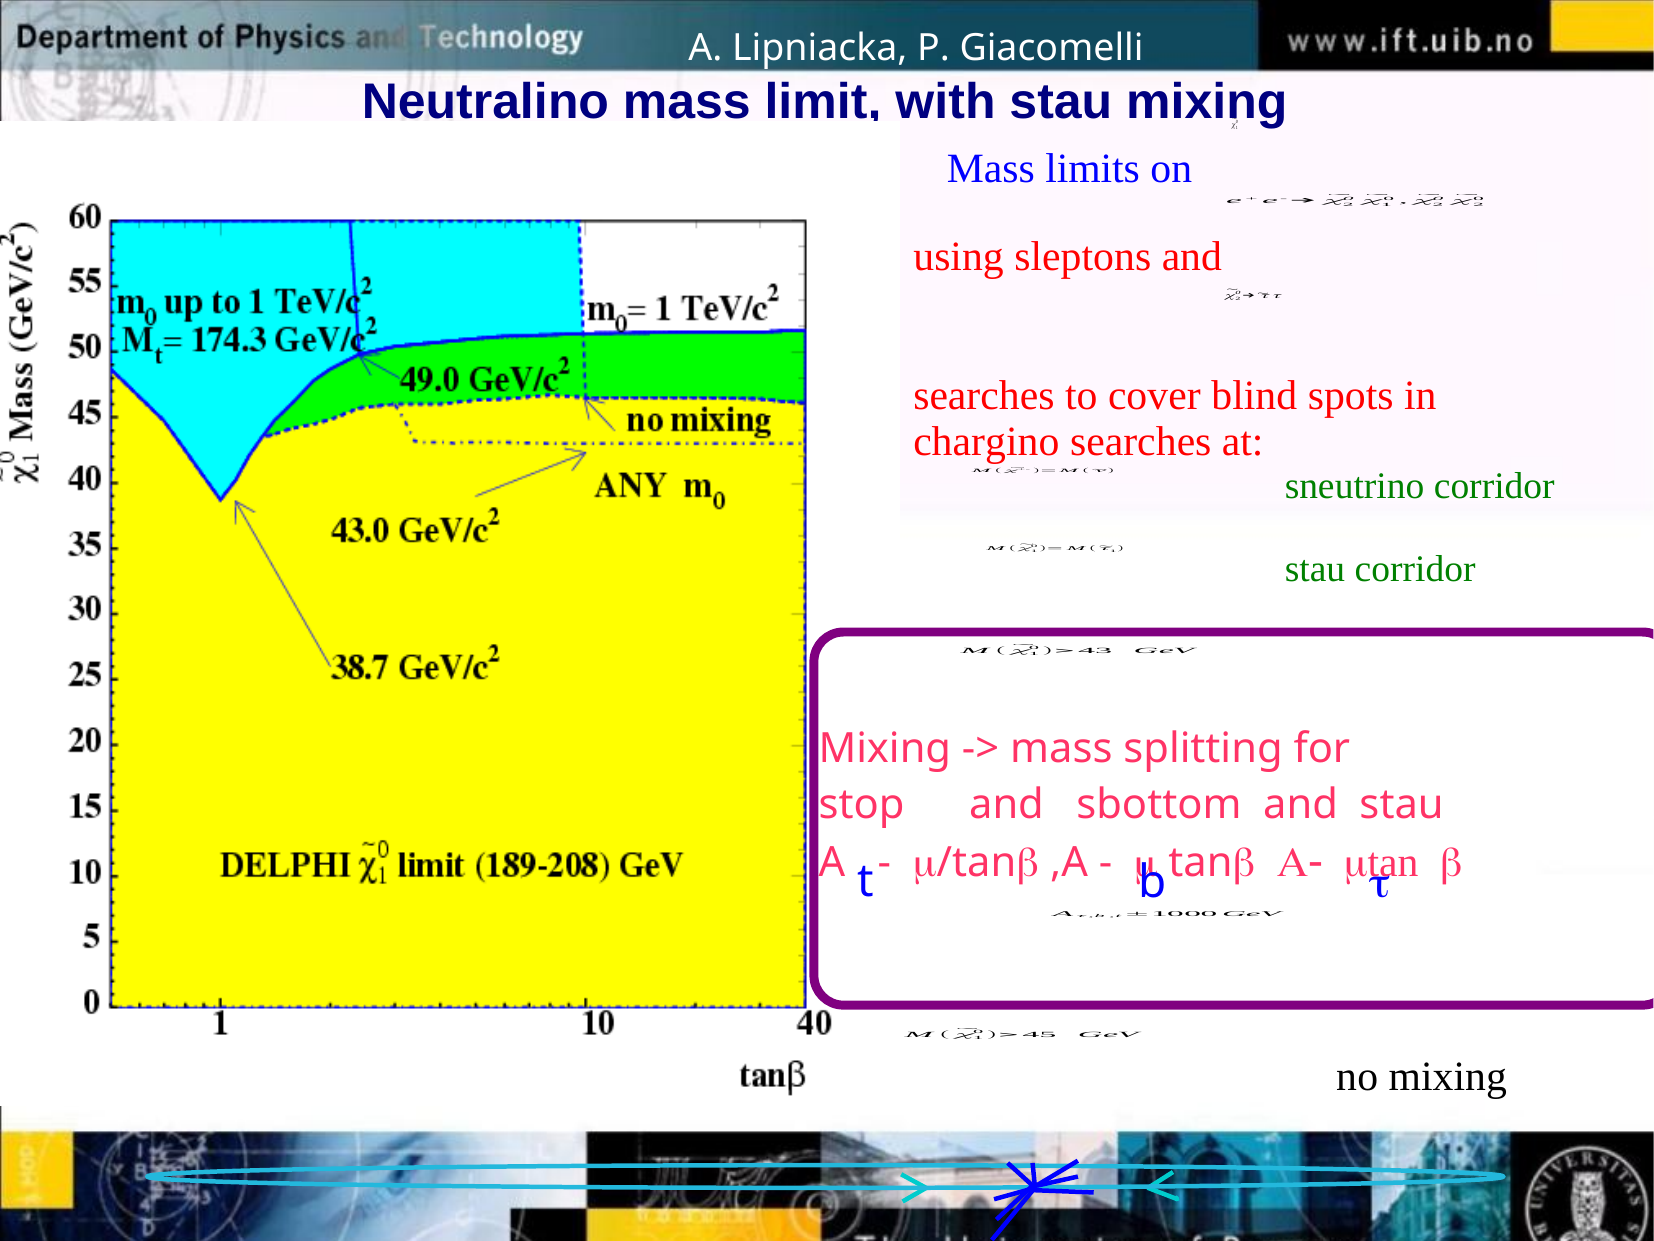

# Neutralino mass limit, with stau mixing
Mass limits on
using sleptons and
searches to cover blind spots in
chargino searches at:
sneutrino corridor
stau corridor
Mixing -> mass splitting for
stop and sbottom and stau
A - /tan ,A -  tan A- tan
t
b 
no mixing